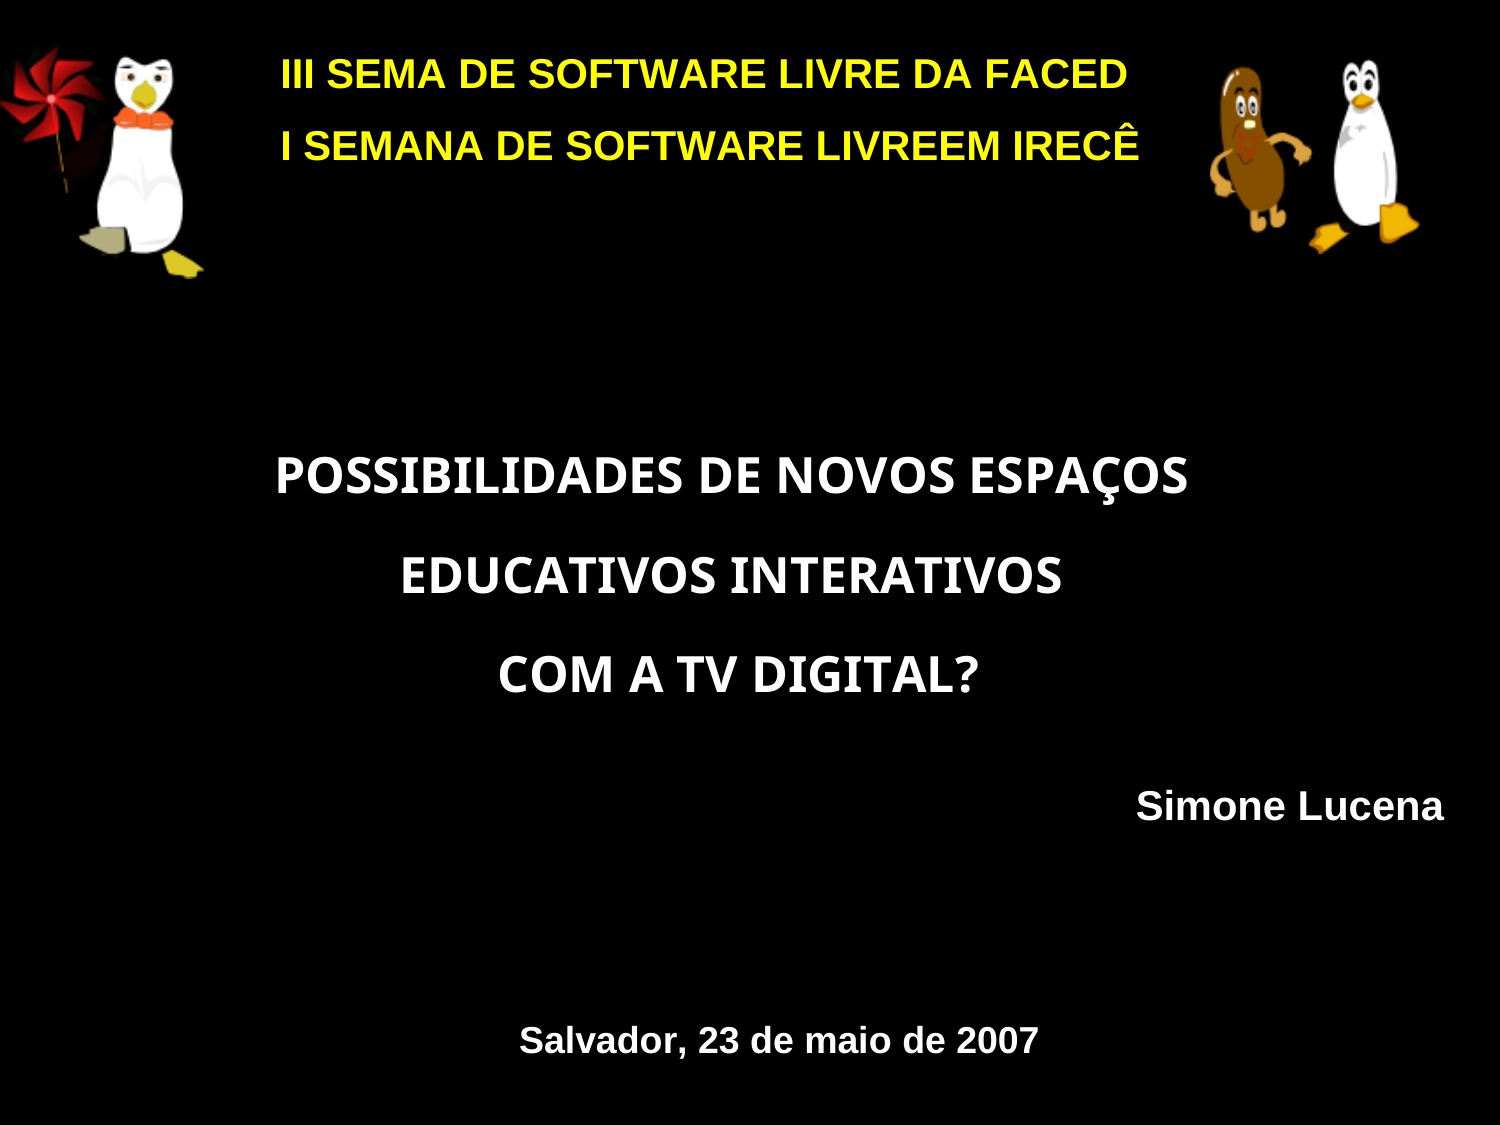

III SEMA DE SOFTWARE LIVRE DA FACED
I SEMANA DE SOFTWARE LIVREEM IRECÊ
POSSIBILIDADES DE NOVOS ESPAÇOS
EDUCATIVOS INTERATIVOS
COM A TV DIGITAL?
Simone Lucena
Salvador, 23 de maio de 2007